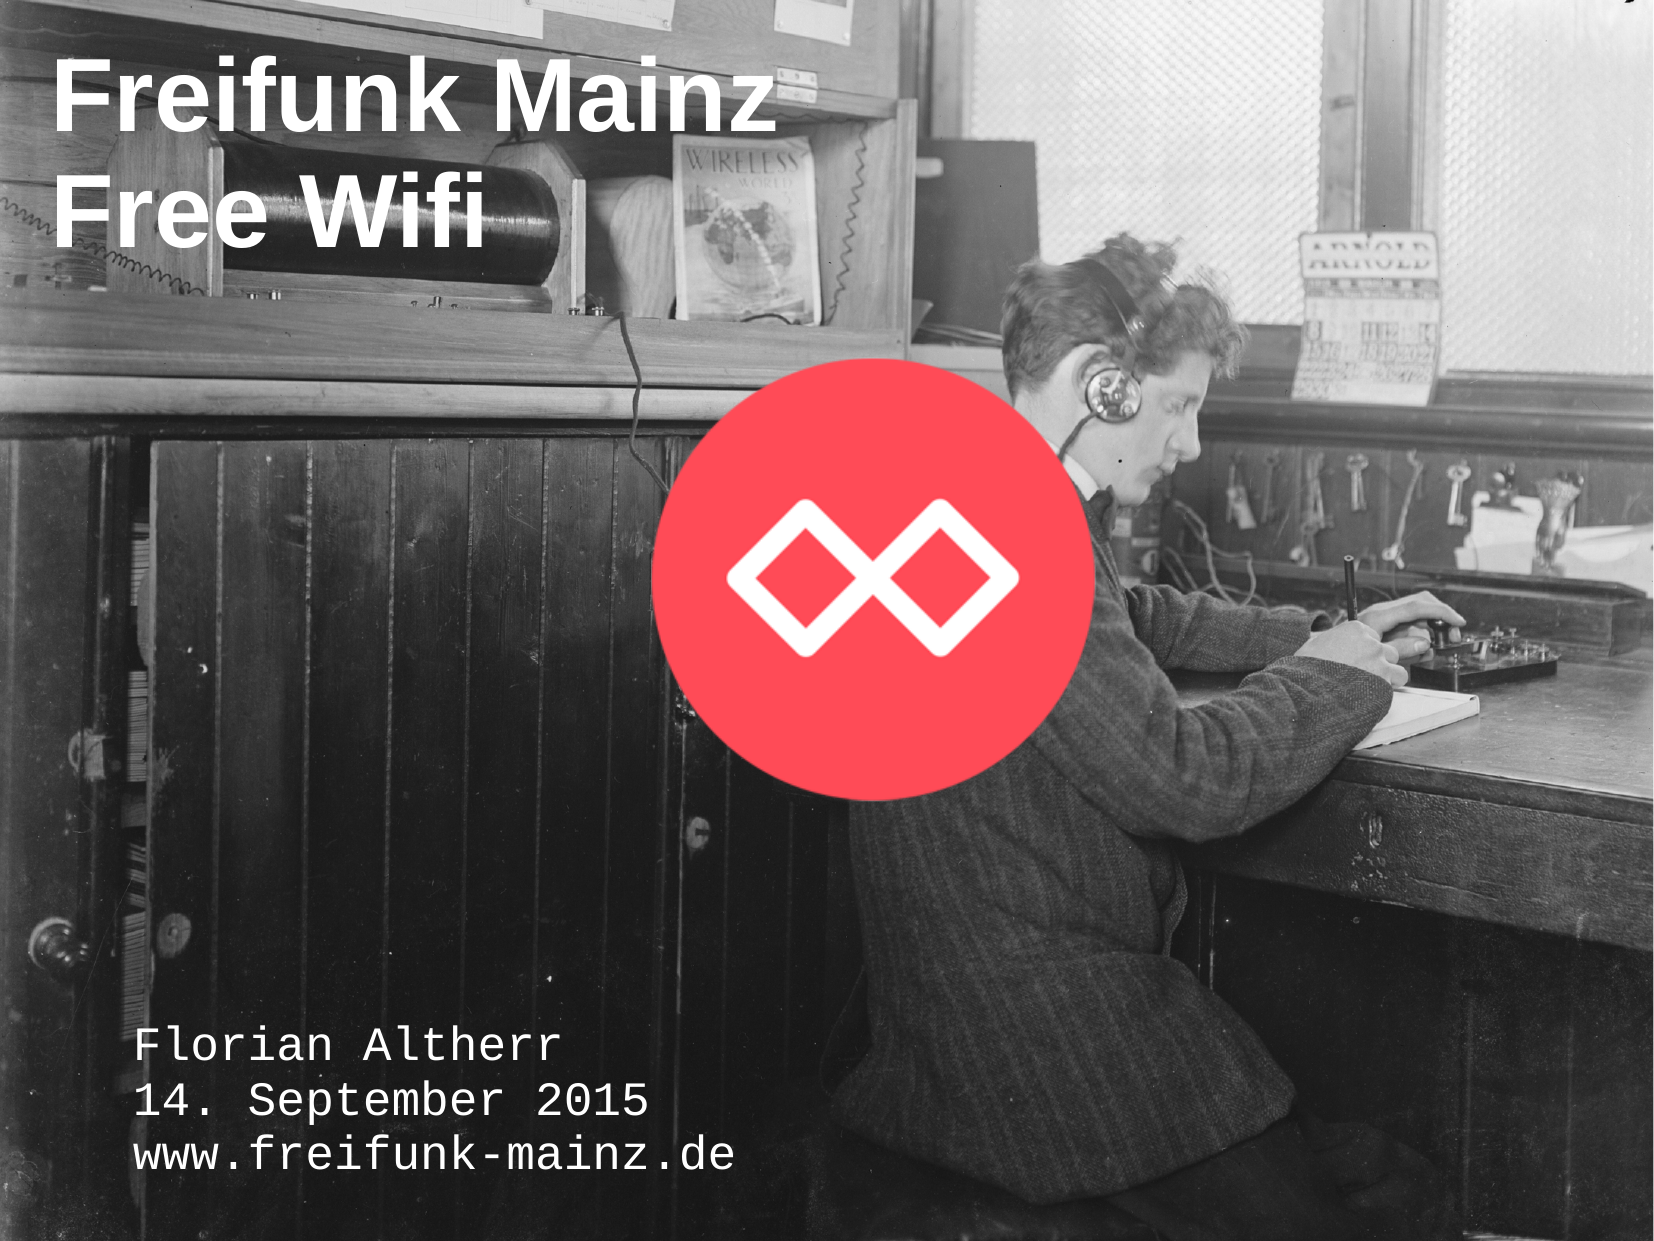

f
Freifunk Mainz
Free Wifi
Florian Altherr
14. September 2015
www.freifunk-mainz.de